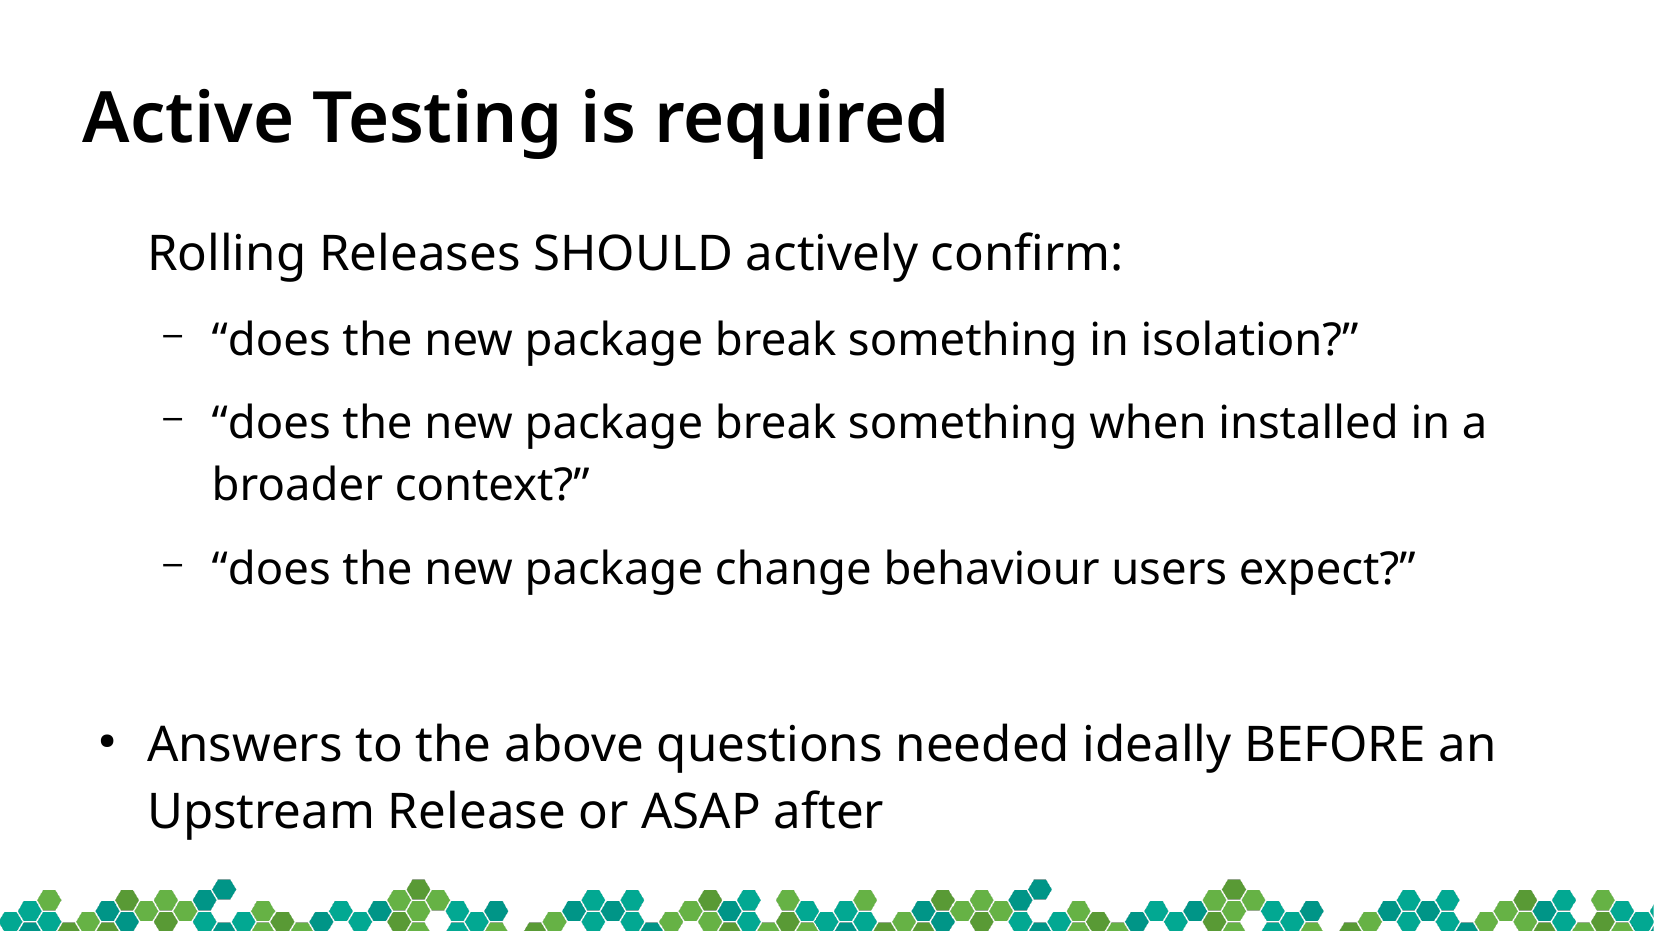

# Active Testing is required
Rolling Releases SHOULD actively confirm:
“does the new package break something in isolation?”
“does the new package break something when installed in a broader context?”
“does the new package change behaviour users expect?”
Answers to the above questions needed ideally BEFORE an Upstream Release or ASAP after